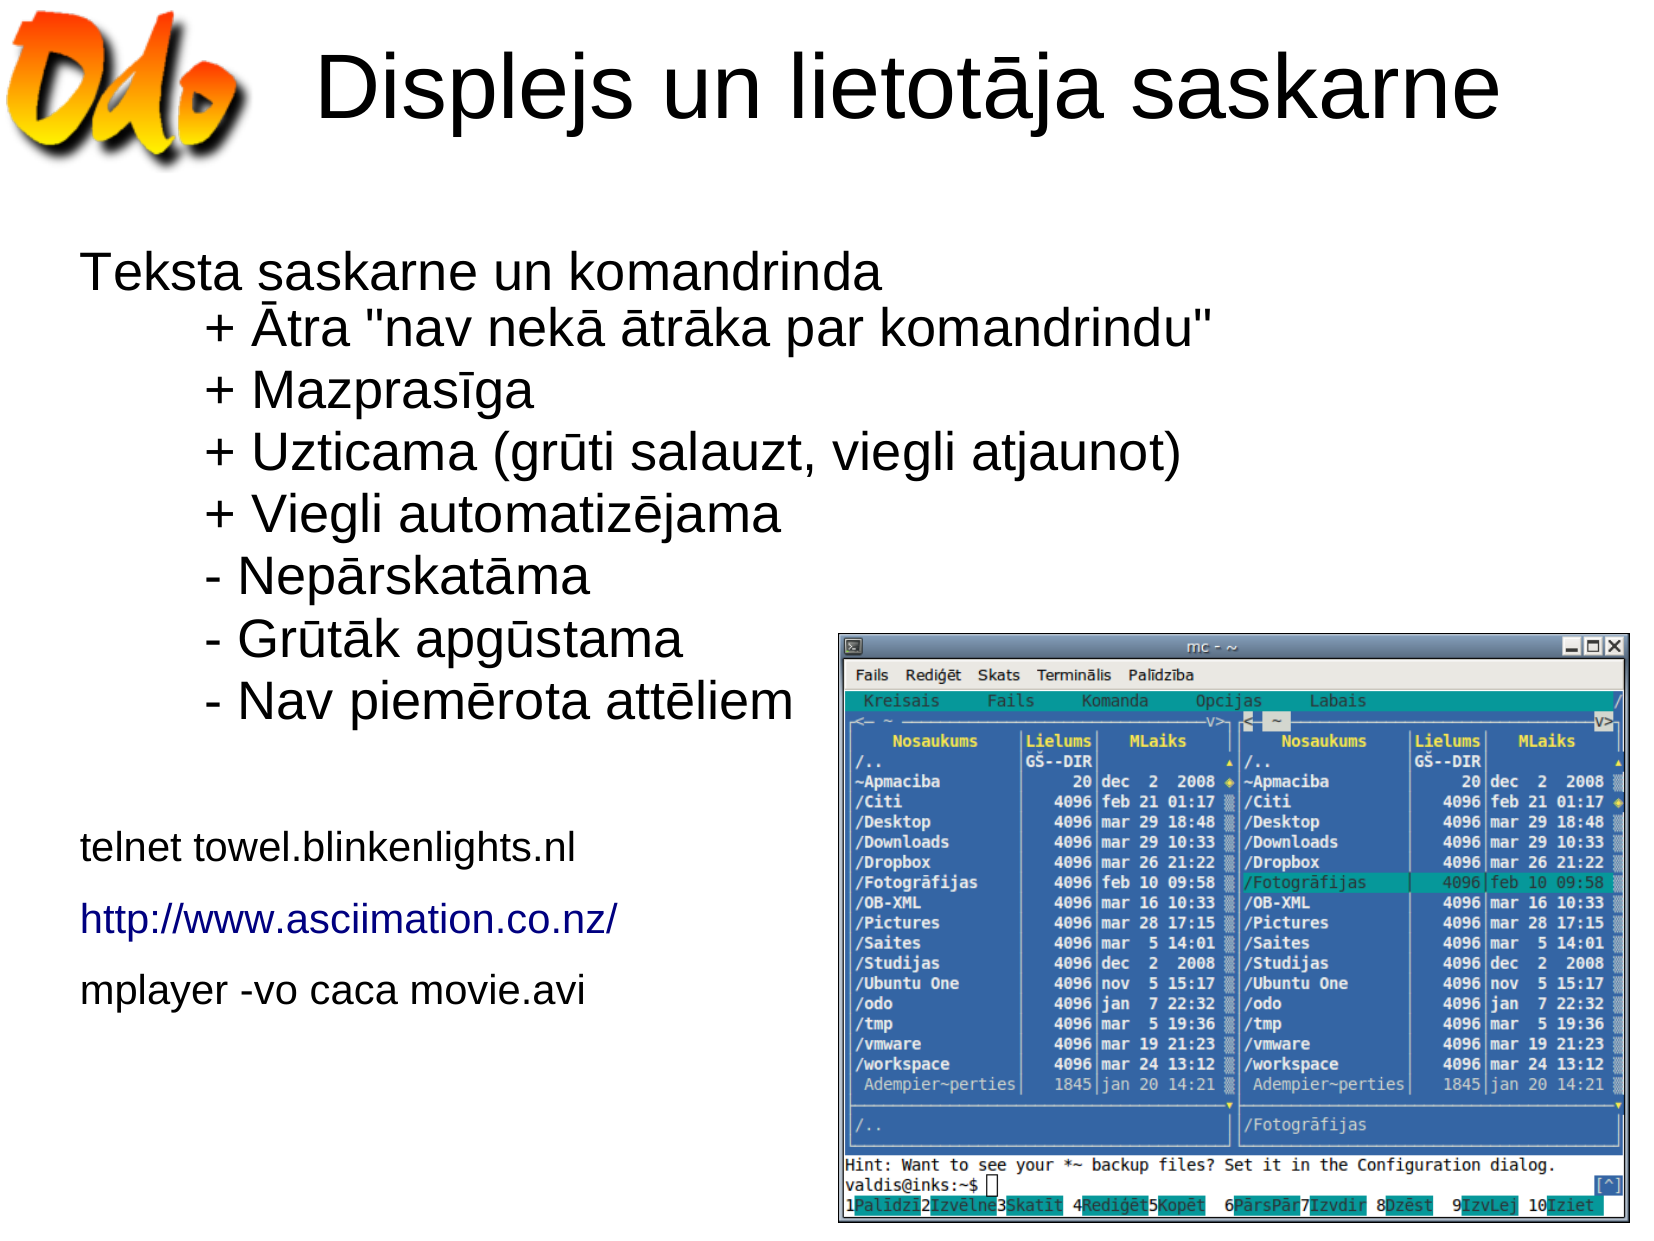

# Displejs un lietotāja saskarne
Teksta saskarne un komandrinda
+ Ātra "nav nekā ātrāka par komandrindu"
+ Mazprasīga
+ Uzticama (grūti salauzt, viegli atjaunot)
+ Viegli automatizējama
- Nepārskatāma
- Grūtāk apgūstama
- Nav piemērota attēliem
telnet towel.blinkenlights.nl
http://www.asciimation.co.nz/
mplayer -vo caca movie.avi